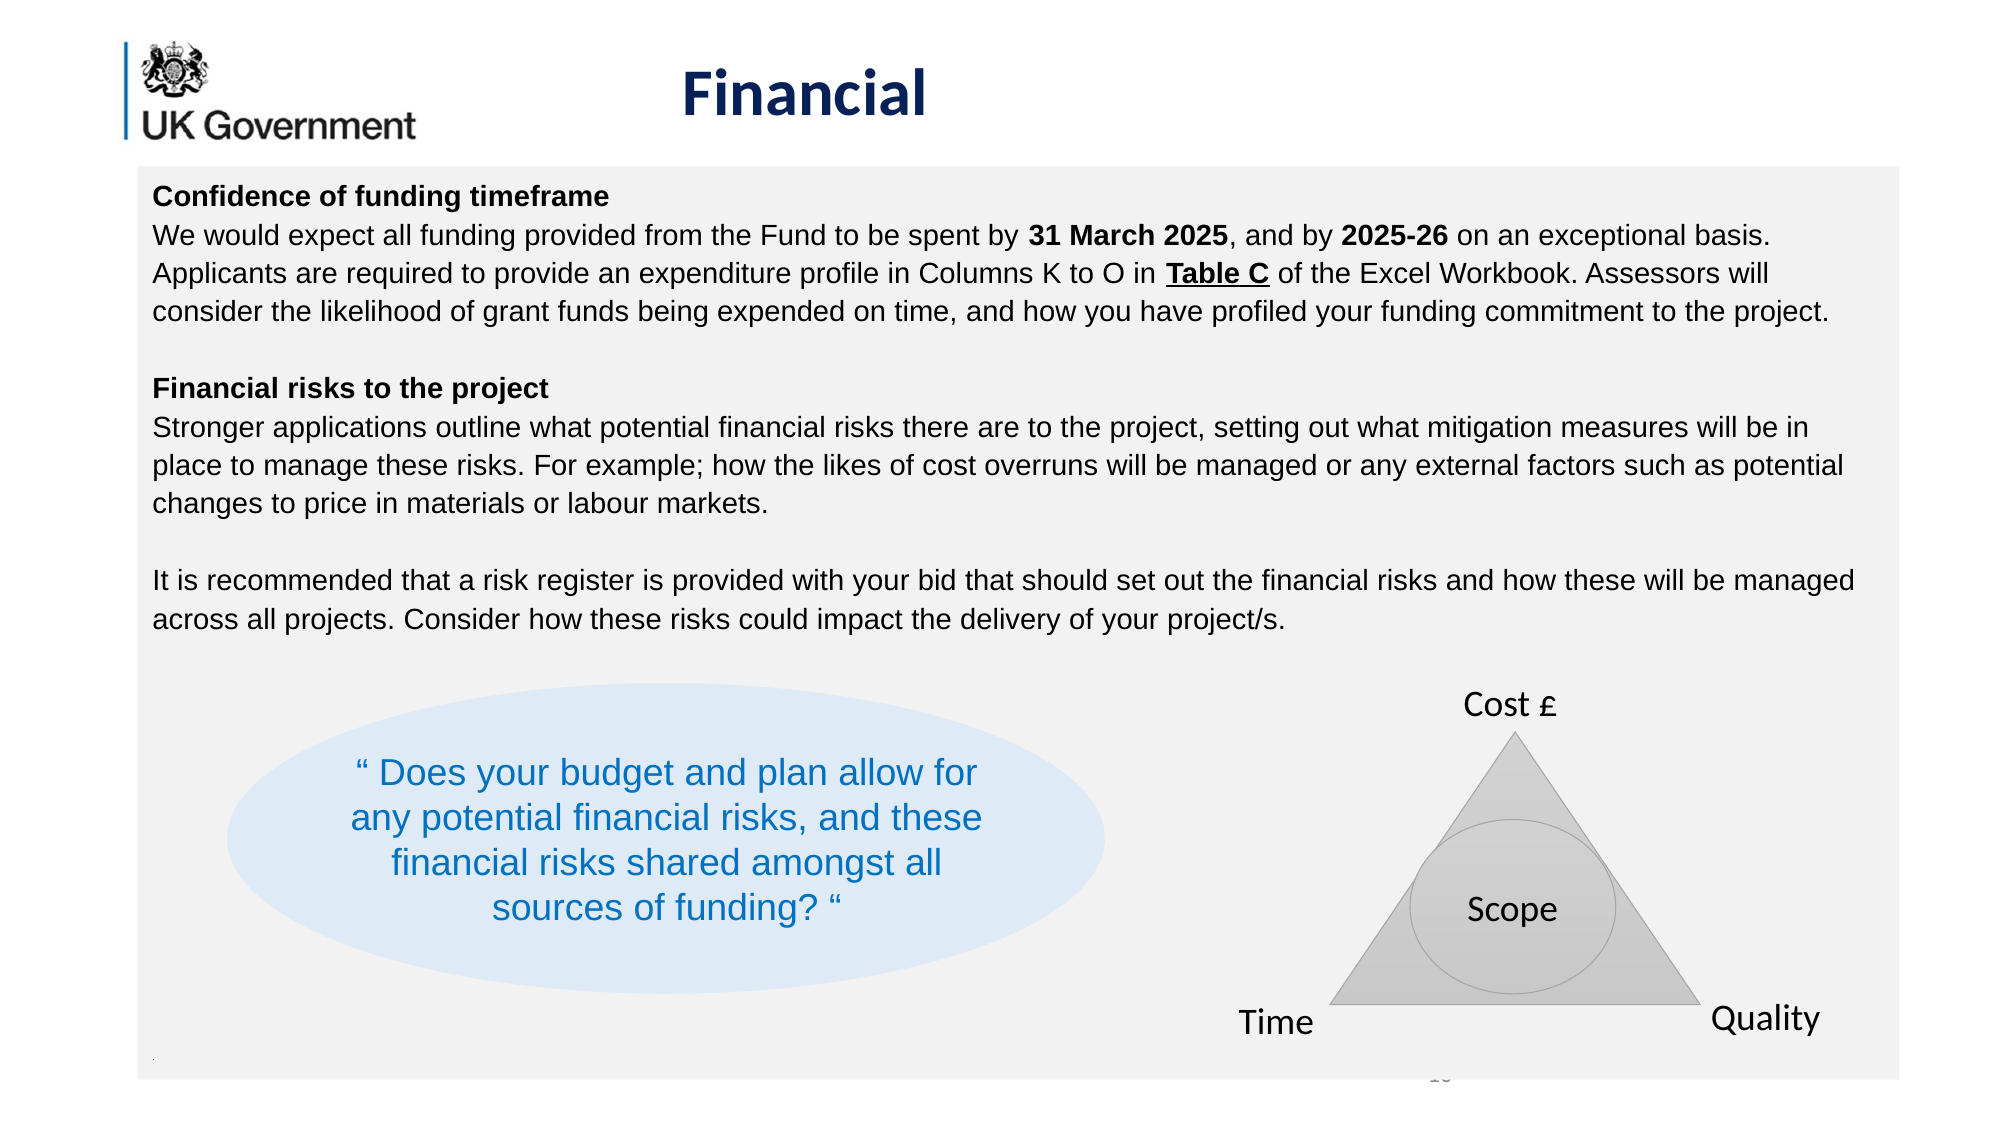

Financial
Confidence of funding timeframe
We would expect all funding provided from the Fund to be spent by 31 March 2025, and by 2025-26 on an exceptional basis. Applicants are required to provide an expenditure profile in Columns K to O in Table C of the Excel Workbook. Assessors will consider the likelihood of grant funds being expended on time, and how you have profiled your funding commitment to the project.
Financial risks to the project
Stronger applications outline what potential financial risks there are to the project, setting out what mitigation measures will be in place to manage these risks. For example; how the likes of cost overruns will be managed or any external factors such as potential changes to price in materials or labour markets.
It is recommended that a risk register is provided with your bid that should set out the financial risks and how these will be managed across all projects. Consider how these risks could impact the delivery of your project/s.
.
Cost £
Scope
Time
Quality
“ Does your budget and plan allow for any potential financial risks, and these financial risks shared amongst all sources of funding? “
1